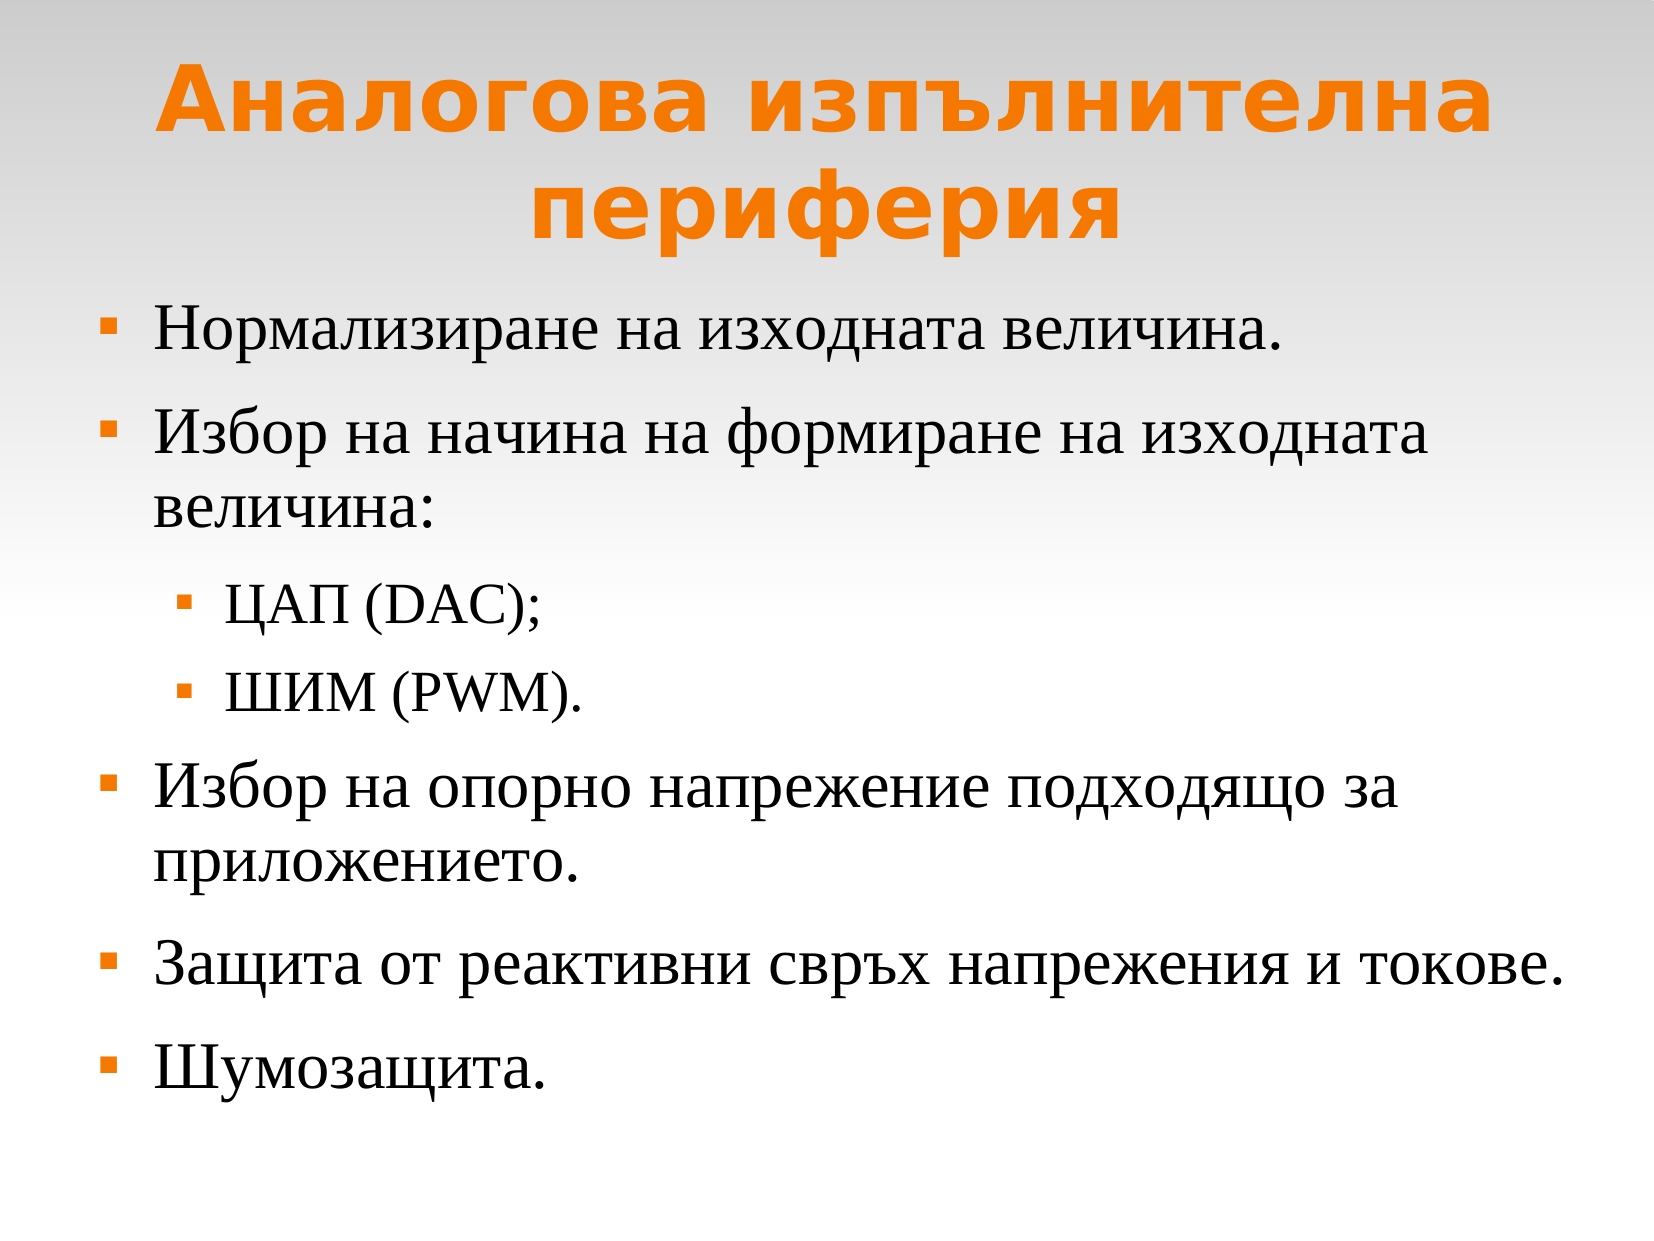

# Аналогова изпълнителна периферия
Нормализиране на изходната величина.
Избор на начина на формиране на изходната величина:
ЦАП (DAC);
ШИМ (PWM).
Избор на опорно напрежение подходящо за приложението.
Защита от реактивни свръх напрежения и токове.
Шумозащита.